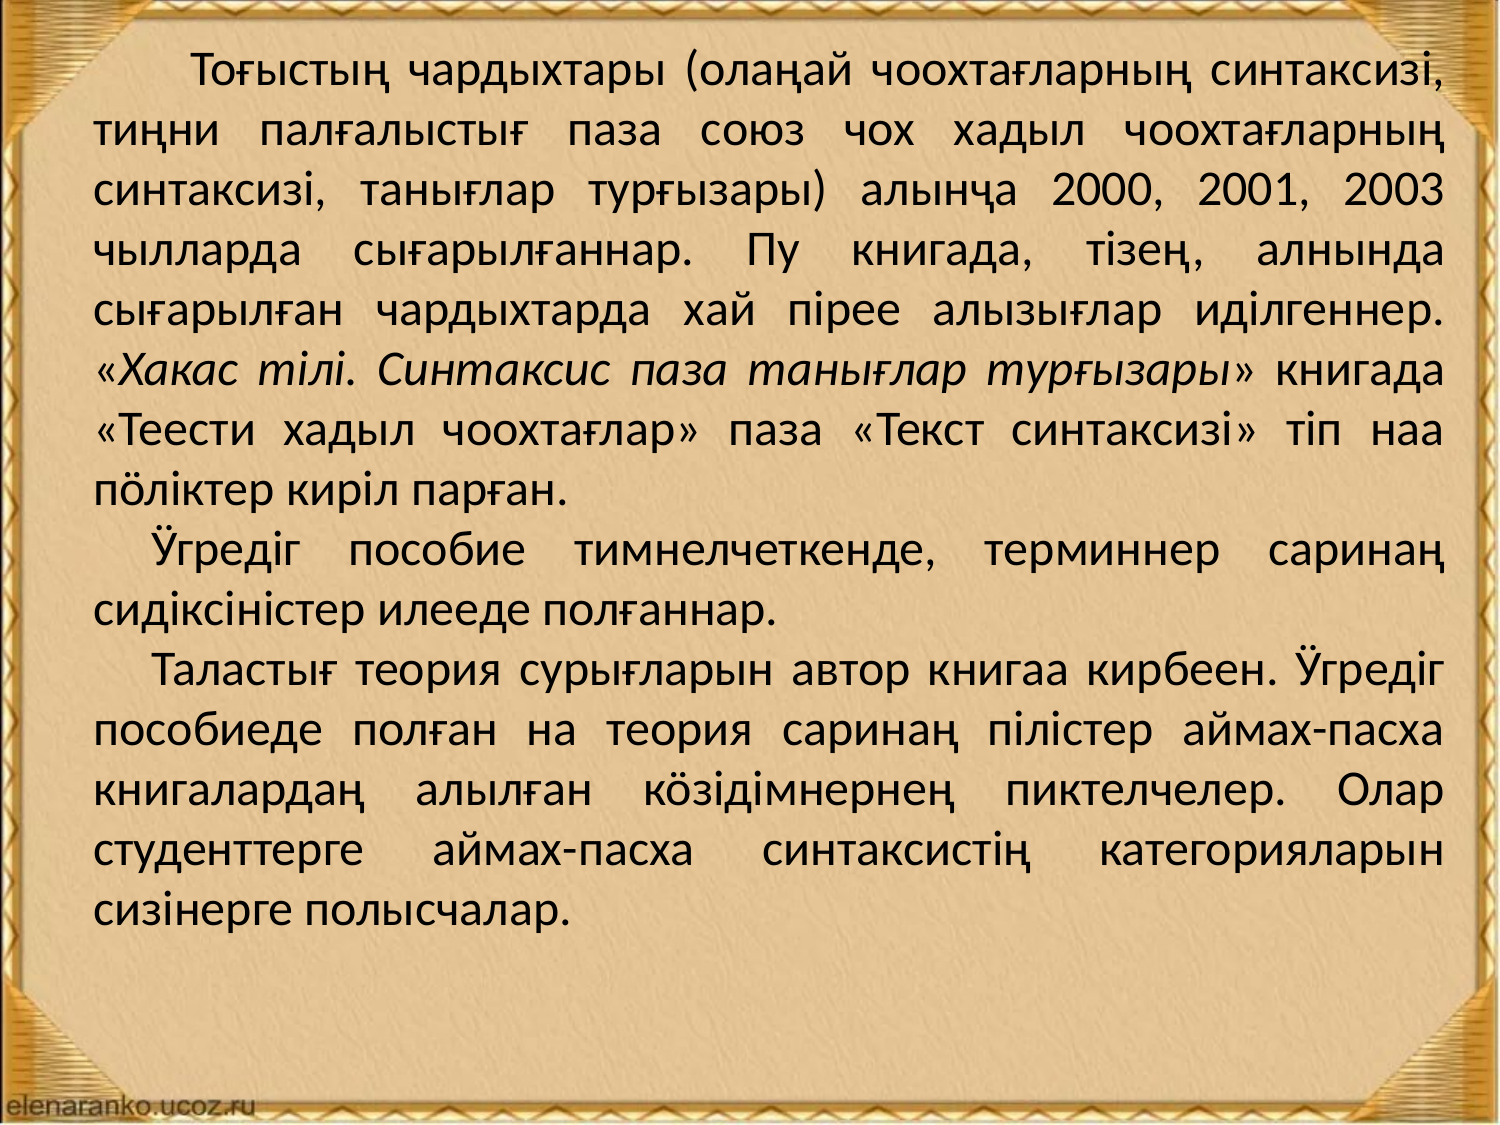

Тоғыстың чардыхтары (олаңай чоохтағларның синтаксизі, тиңни палғалыстығ паза союз чох хадыл чоохтағларның синтаксизі, танығлар турғызары) алынҷа 2000, 2001, 2003 чылларда сығарылғаннар. Пу книгада, тізең, алнында сығарылған чардыхтарда хай пірее алызығлар иділгеннер. «Хакас тілі. Синтаксис паза танығлар турғызары» книгада «Теести хадыл чоохтағлар» паза «Текст синтаксизі» тіп наа пӧліктер киріл парған.
Ӱгредіг пособие тимнелчеткенде, терминнер саринаң сидіксіністер илееде полғаннар.
Таластығ теория сурығларын автор книгаа кирбеен. Ӱгредіг пособиеде полған на теория саринаң пілістер аймах-пасха книгалардаң алылған кӧзідімнернең пиктелчелер. Олар студенттерге аймах-пасха синтаксистің категорияларын сизінерге полысчалар.